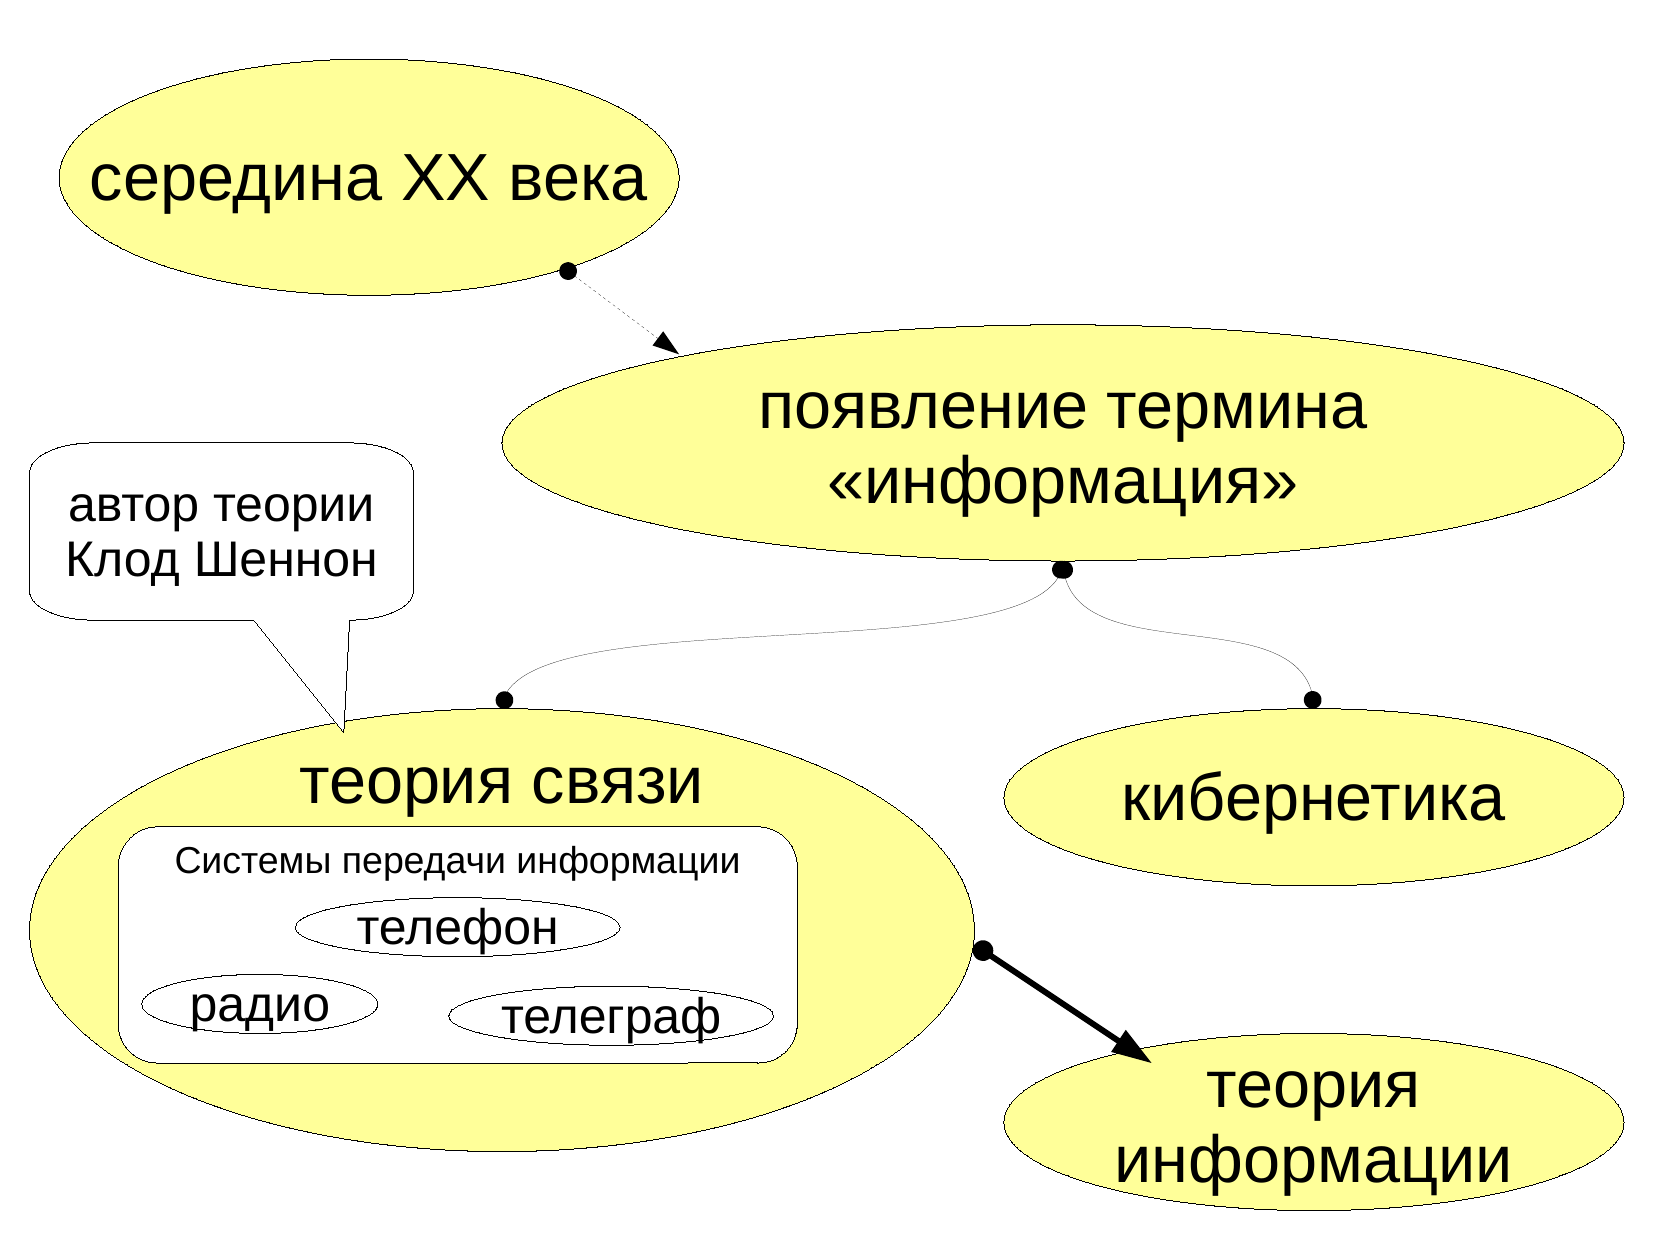

середина XX века
появление термина
«информация»
автор теории
Клод Шеннон
теория связи
кибернетика
Системы передачи информации
телефон
радио
телеграф
теория
информации